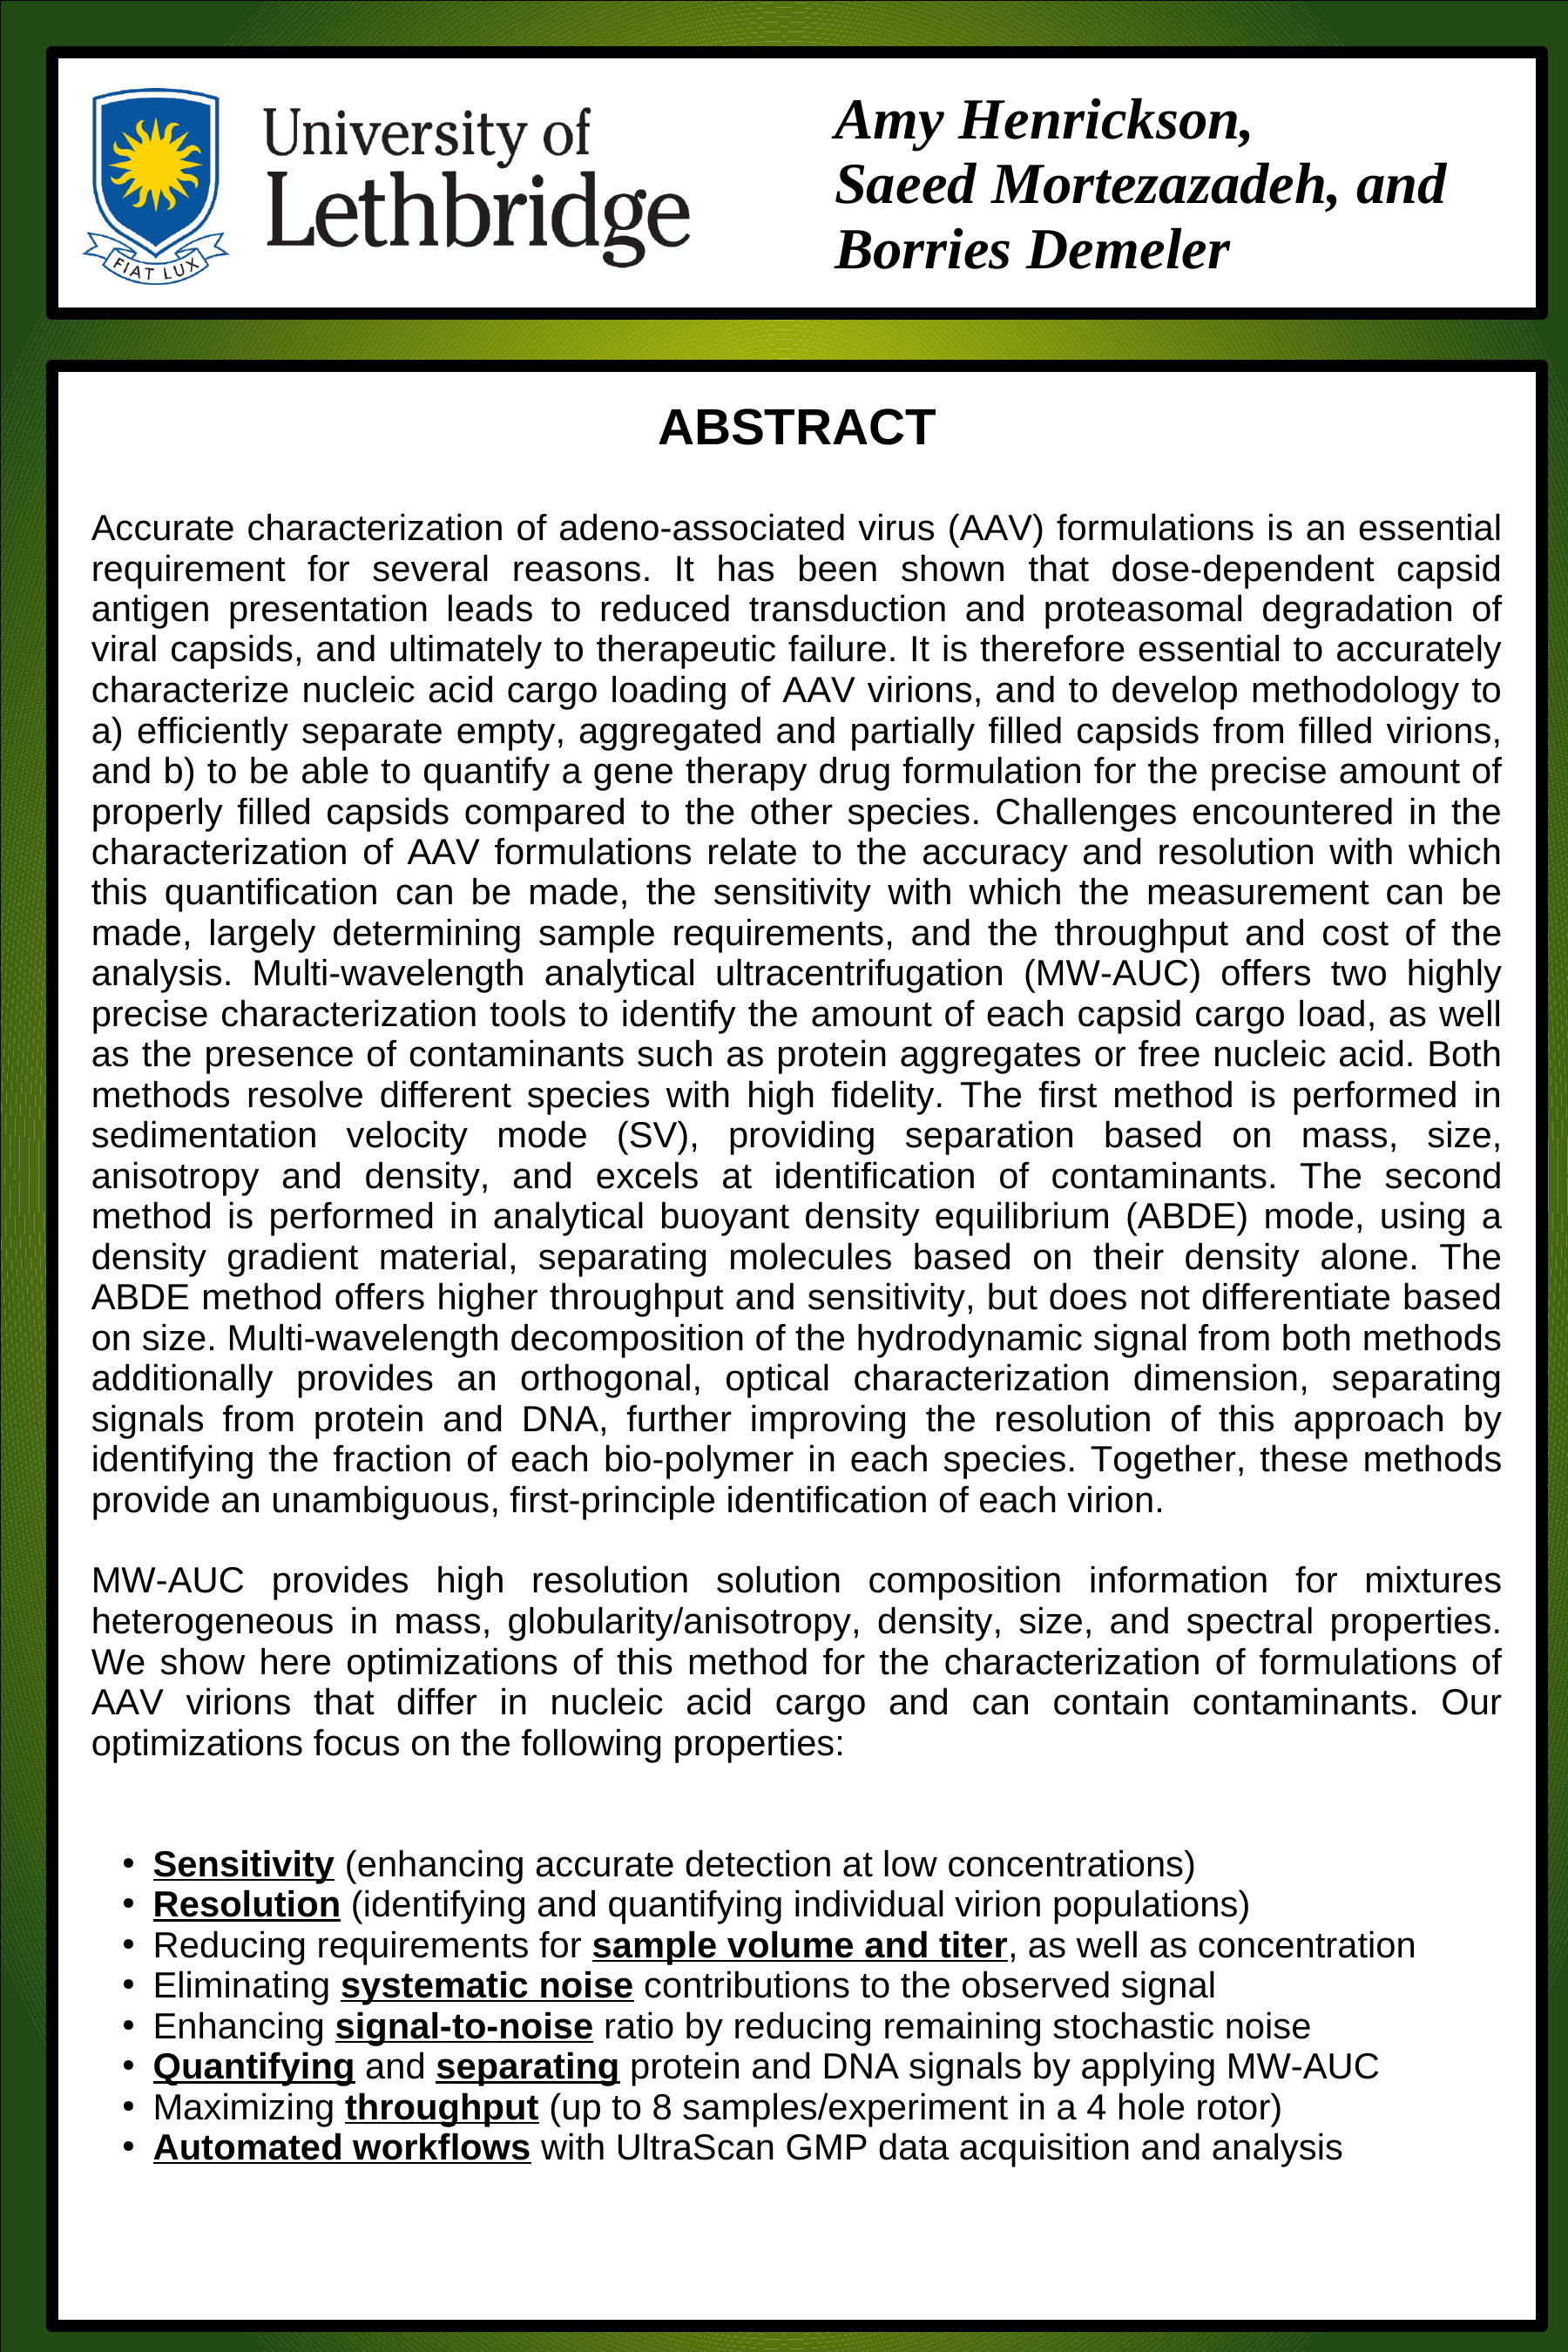

Amy Henrickson,
Saeed Mortezazadeh, and
Borries Demeler
ABSTRACT
Accurate characterization of adeno-associated virus (AAV) formulations is an essential requirement for several reasons. It has been shown that dose-dependent capsid antigen presentation leads to reduced transduction and proteasomal degradation of viral capsids, and ultimately to therapeutic failure. It is therefore essential to accurately characterize nucleic acid cargo loading of AAV virions, and to develop methodology to a) efficiently separate empty, aggregated and partially filled capsids from filled virions, and b) to be able to quantify a gene therapy drug formulation for the precise amount of properly filled capsids compared to the other species. Challenges encountered in the characterization of AAV formulations relate to the accuracy and resolution with which this quantification can be made, the sensitivity with which the measurement can be made, largely determining sample requirements, and the throughput and cost of the analysis. Multi-wavelength analytical ultracentrifugation (MW-AUC) offers two highly precise characterization tools to identify the amount of each capsid cargo load, as well as the presence of contaminants such as protein aggregates or free nucleic acid. Both methods resolve different species with high fidelity. The first method is performed in sedimentation velocity mode (SV), providing separation based on mass, size, anisotropy and density, and excels at identification of contaminants. The second method is performed in analytical buoyant density equilibrium (ABDE) mode, using a density gradient material, separating molecules based on their density alone. The ABDE method offers higher throughput and sensitivity, but does not differentiate based on size. Multi-wavelength decomposition of the hydrodynamic signal from both methods additionally provides an orthogonal, optical characterization dimension, separating signals from protein and DNA, further improving the resolution of this approach by identifying the fraction of each bio-polymer in each species. Together, these methods provide an unambiguous, first-principle identification of each virion.
MW-AUC provides high resolution solution composition information for mixtures heterogeneous in mass, globularity/anisotropy, density, size, and spectral properties. We show here optimizations of this method for the characterization of formulations of AAV virions that differ in nucleic acid cargo and can contain contaminants. Our optimizations focus on the following properties:
Sensitivity (enhancing accurate detection at low concentrations)
Resolution (identifying and quantifying individual virion populations)
Reducing requirements for sample volume and titer, as well as concentration
Eliminating systematic noise contributions to the observed signal
Enhancing signal-to-noise ratio by reducing remaining stochastic noise
Quantifying and separating protein and DNA signals by applying MW-AUC
Maximizing throughput (up to 8 samples/experiment in a 4 hole rotor)
Automated workflows with UltraScan GMP data acquisition and analysis